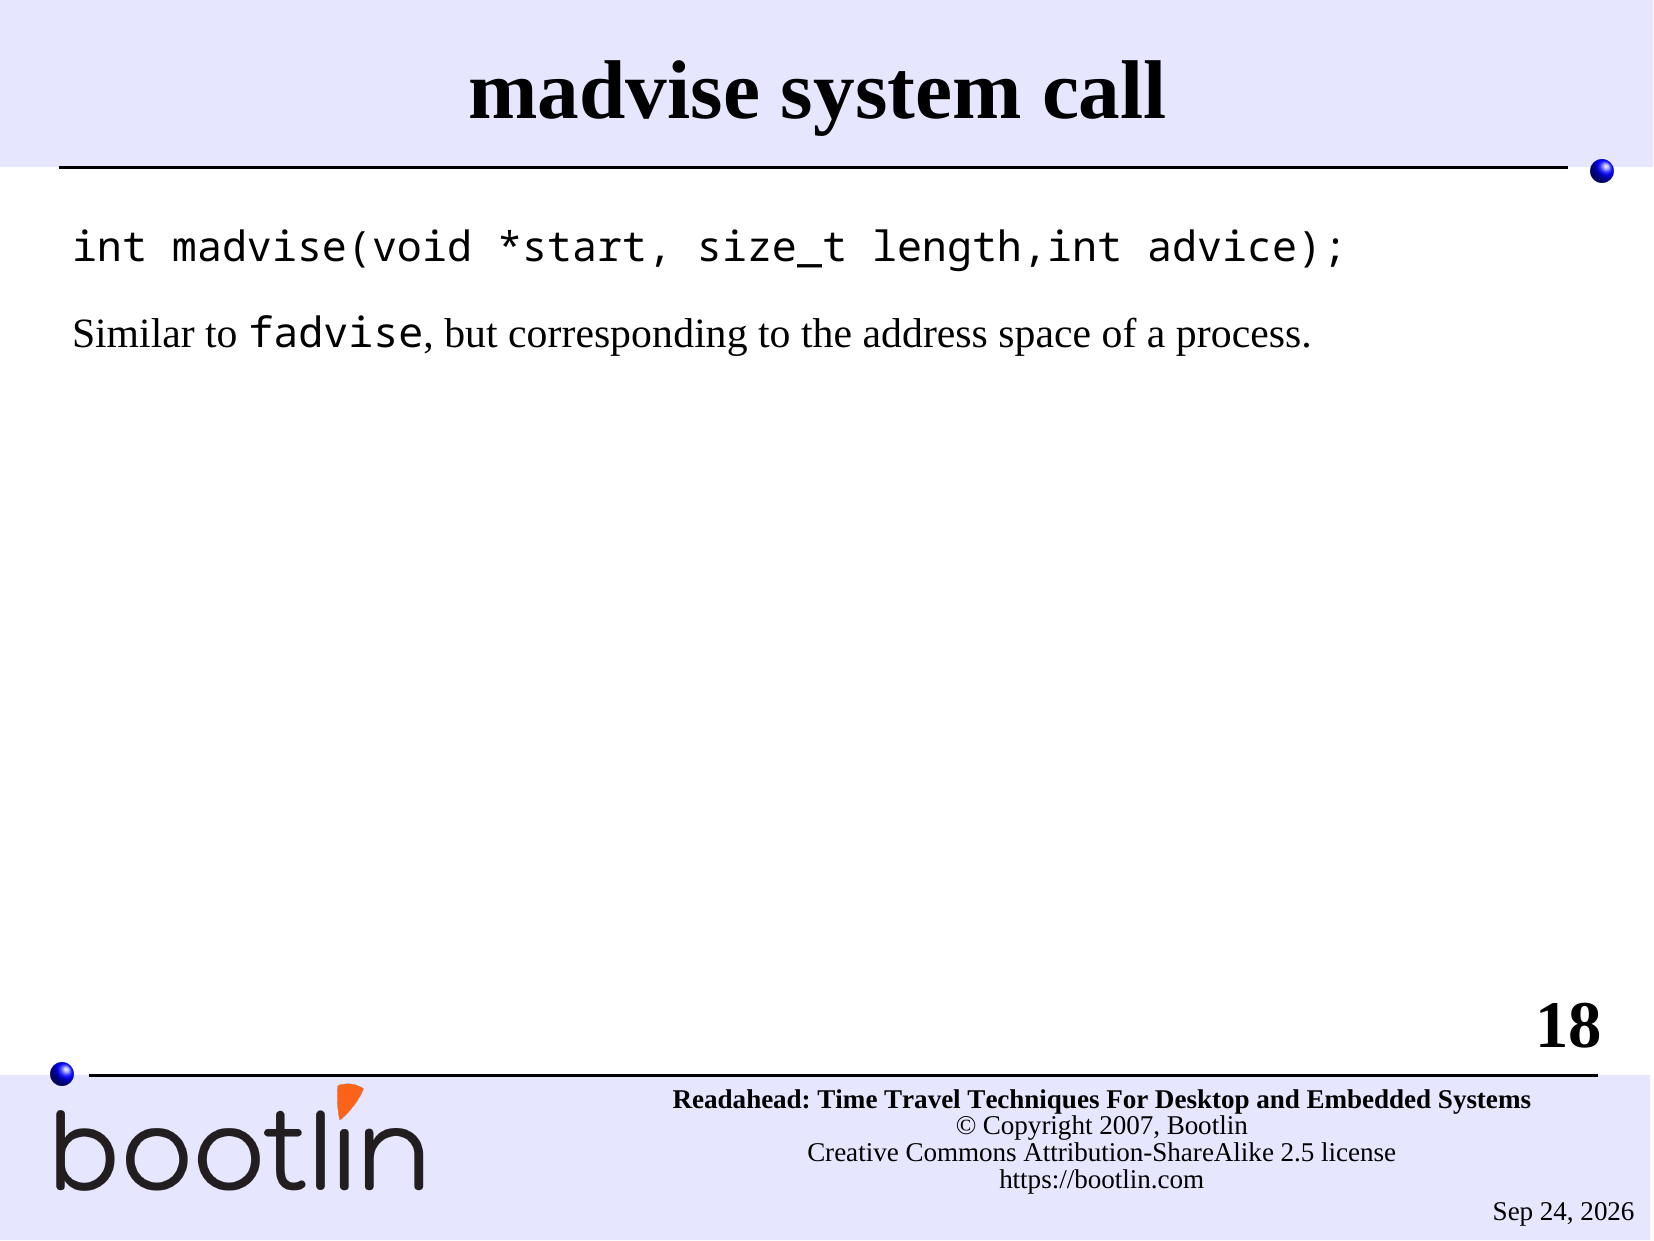

# madvise system call
int madvise(void *start, size_t length,int advice);
Similar to fadvise, but corresponding to the address space of a process.